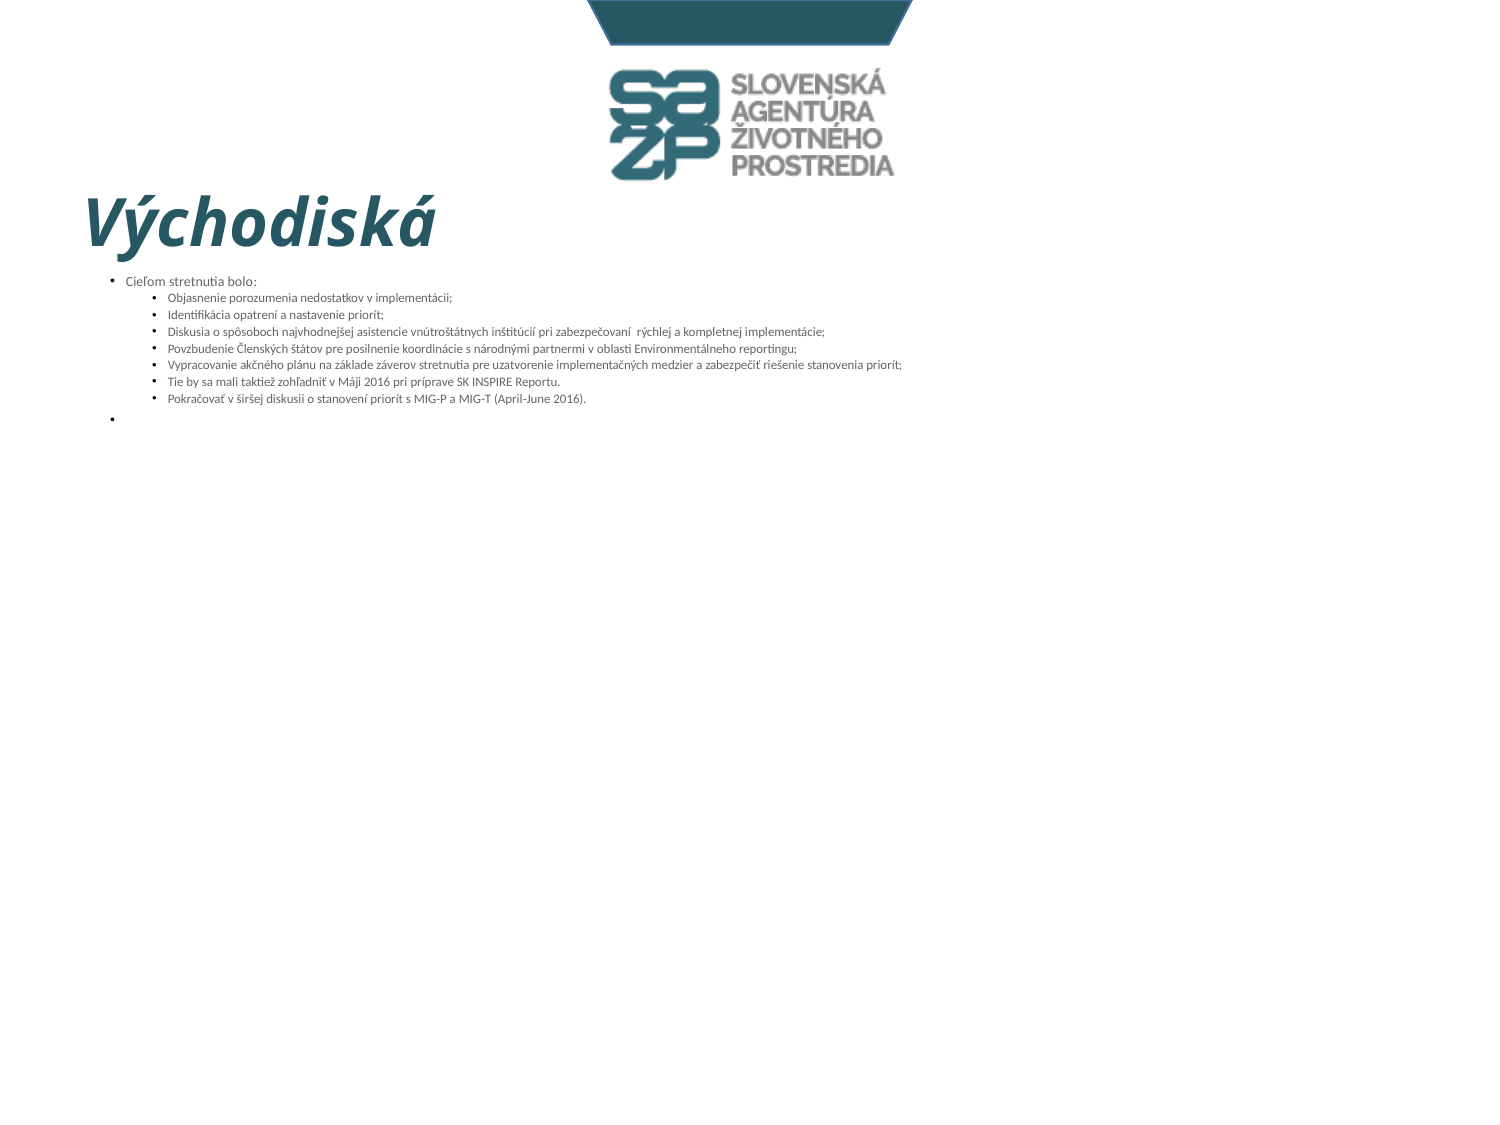

Východiská
# Cieľom stretnutia bolo:
Objasnenie porozumenia nedostatkov v implementácii;
Identifikácia opatrení a nastavenie priorít;
Diskusia o spôsoboch najvhodnejšej asistencie vnútroštátnych inštitúcií pri zabezpečovaní rýchlej a kompletnej implementácie;
Povzbudenie Členských štátov pre posilnenie koordinácie s národnými partnermi v oblasti Environmentálneho reportingu;
Vypracovanie akčného plánu na základe záverov stretnutia pre uzatvorenie implementačných medzier a zabezpečiť riešenie stanovenia priorít;
Tie by sa mali taktiež zohľadniť v Máji 2016 pri príprave SK INSPIRE Reportu.
Pokračovať v širšej diskusii o stanovení priorít s MIG-P a MIG-T (April-June 2016).